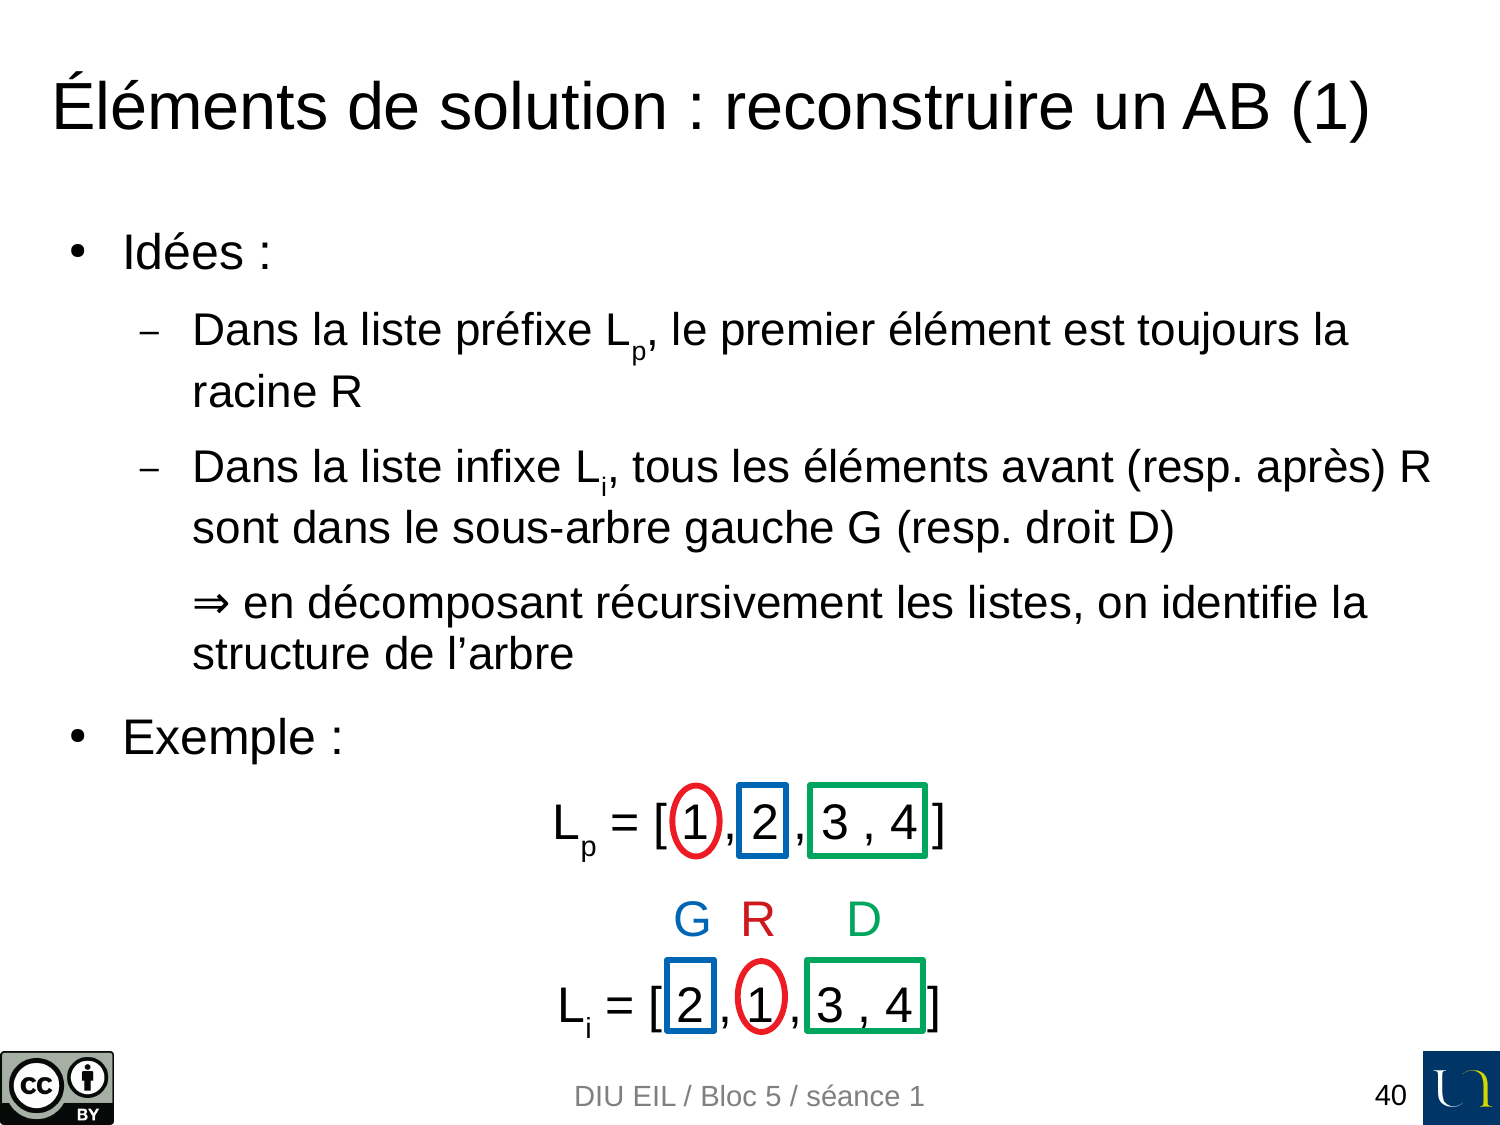

# Éléments de solution : reconstruire un AB (1)
Idées :
Dans la liste préfixe Lp, le premier élément est toujours la racine R
Dans la liste infixe Li, tous les éléments avant (resp. après) R sont dans le sous-arbre gauche G (resp. droit D)
⇒ en décomposant récursivement les listes, on identifie la structure de l’arbre
Exemple :
Lp = [ 1 , 2 , 3 , 4 ]
 G R D
Li = [ 2 , 1 , 3 , 4 ]
40